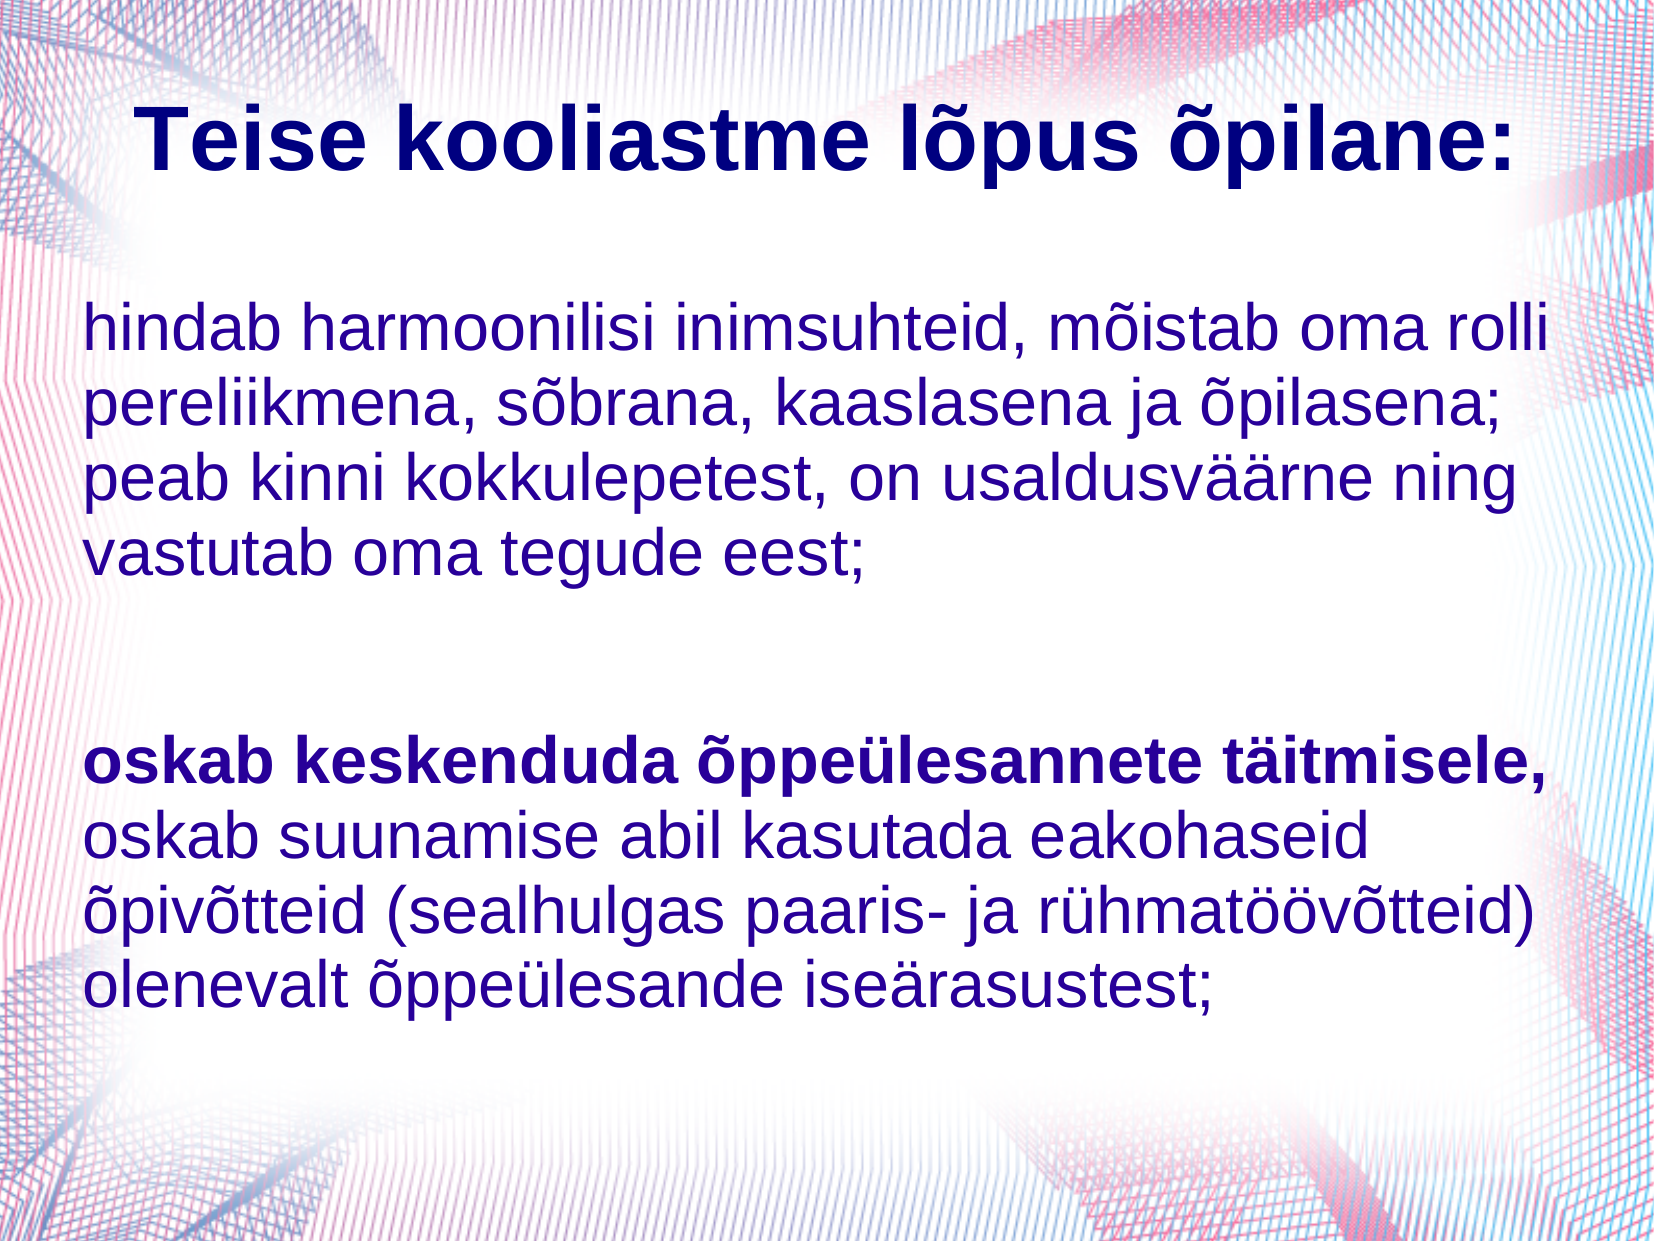

# Teise kooliastme lõpus õpilane:
hindab harmoonilisi inimsuhteid, mõistab oma rolli pereliikmena, sõbrana, kaaslasena ja õpilasena; peab kinni kokkulepetest, on usaldusväärne ning vastutab oma tegude eest;
oskab keskenduda õppeülesannete täitmisele, oskab suunamise abil kasutada eakohaseid õpivõtteid (sealhulgas paaris- ja rühmatöövõtteid) olenevalt õppeülesande iseärasustest;